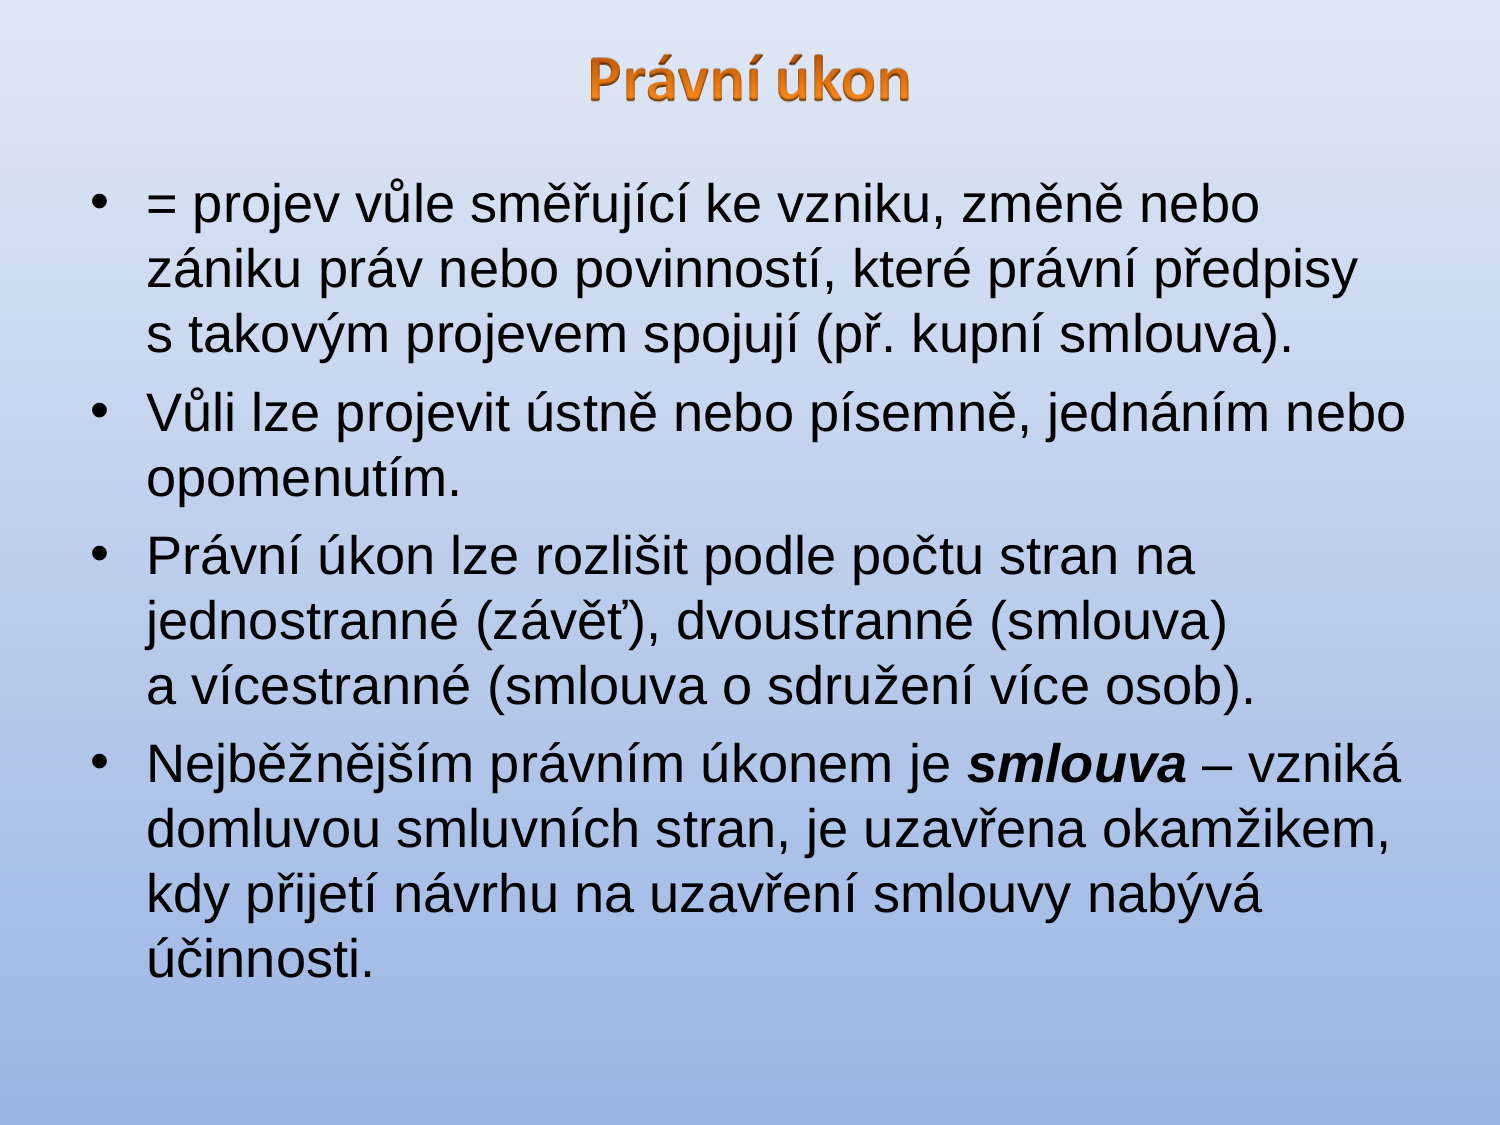

# = projev vůle směřující ke vzniku, změně nebo zániku práv nebo povinností, které právní předpisy s takovým projevem spojují (př. kupní smlouva).
Vůli lze projevit ústně nebo písemně, jednáním nebo opomenutím.
Právní úkon lze rozlišit podle počtu stran na jednostranné (závěť), dvoustranné (smlouva)
a vícestranné (smlouva o sdružení více osob).
Nejběžnějším právním úkonem je smlouva – vzniká domluvou smluvních stran, je uzavřena okamžikem, kdy přijetí návrhu na uzavření smlouvy nabývá účinnosti.